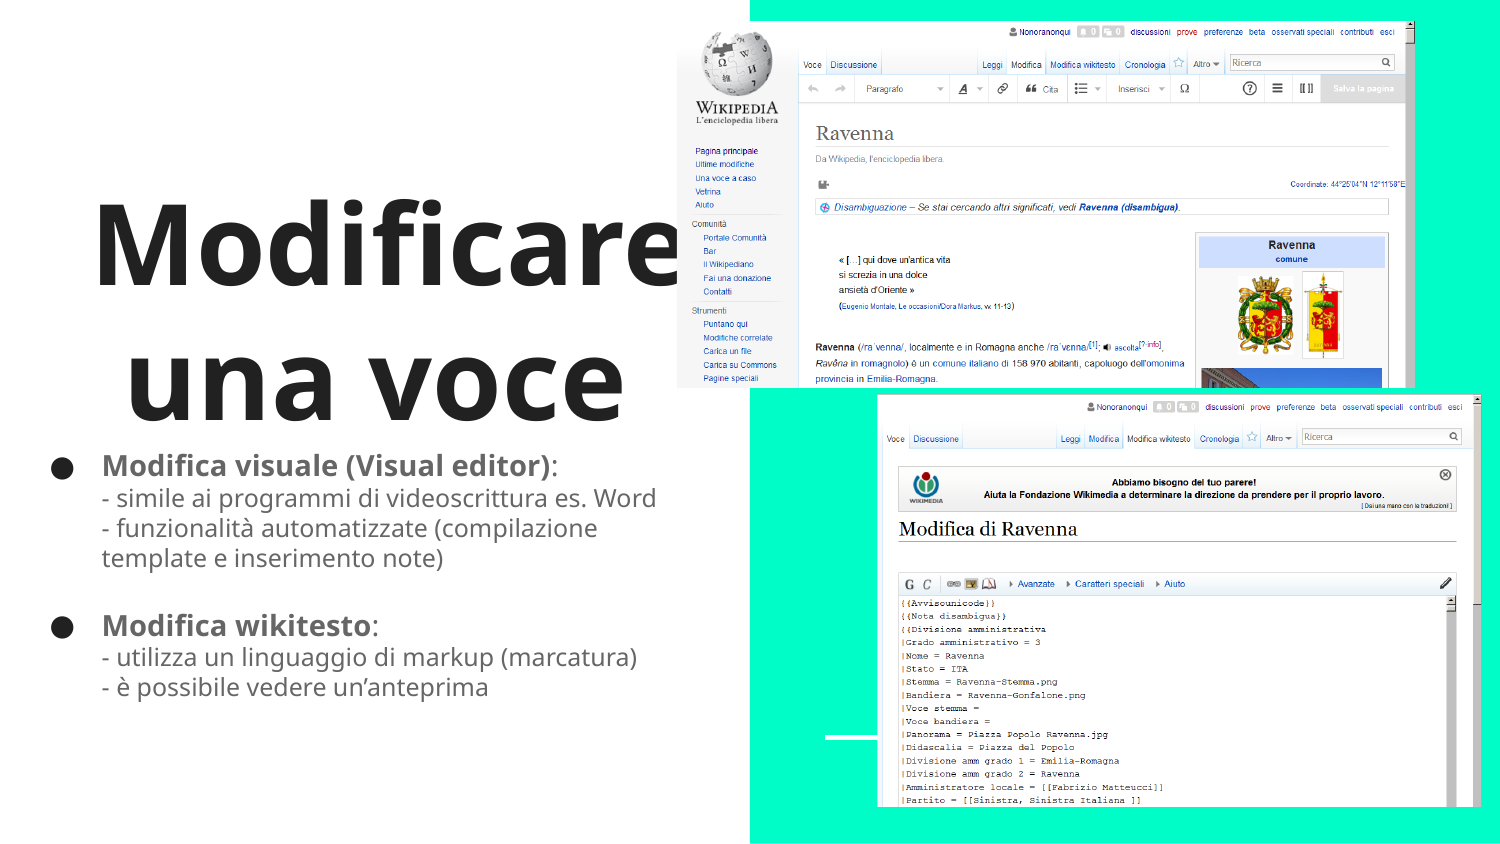

# Modificare una voce
Modifica visuale (Visual editor):
- simile ai programmi di videoscrittura es. Word
- funzionalità automatizzate (compilazione template e inserimento note)
Modifica wikitesto:
- utilizza un linguaggio di markup (marcatura)
- è possibile vedere un’anteprima